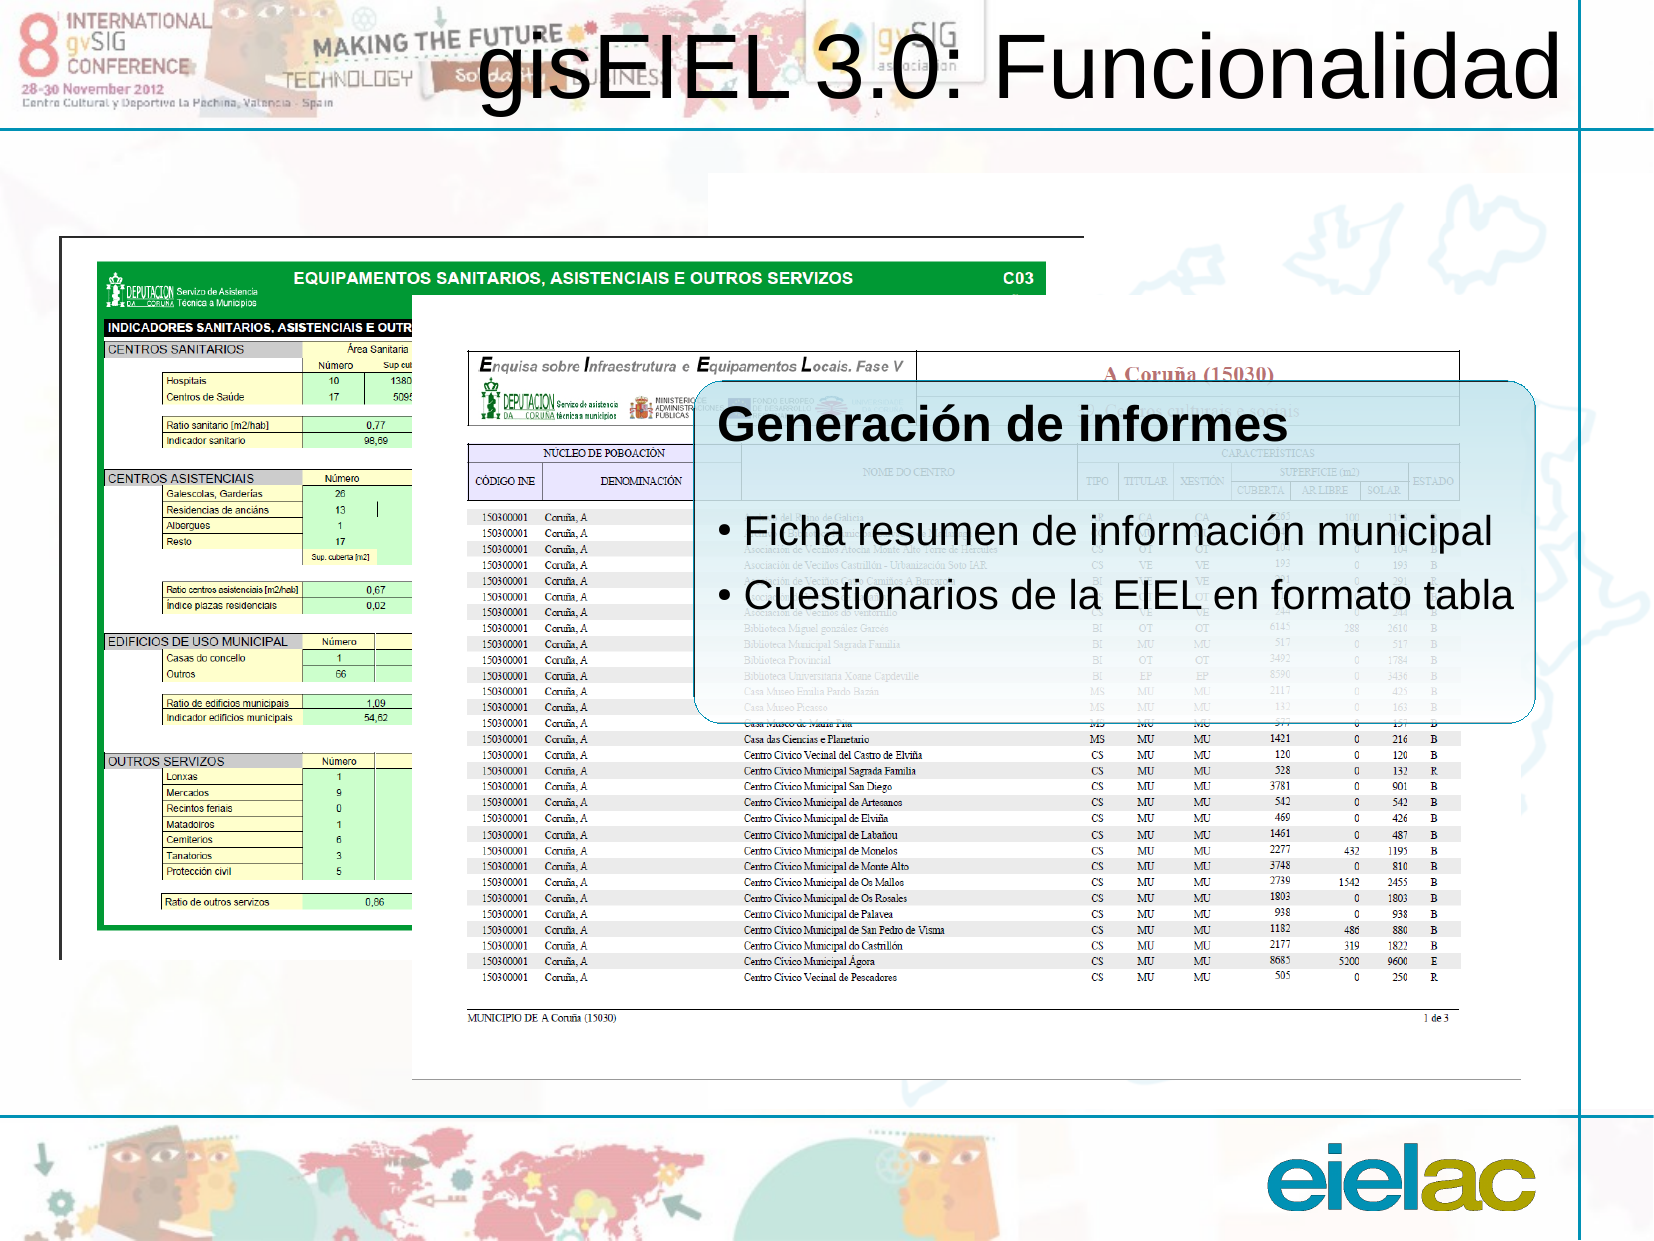

# gisEIEL 3.0: Funcionalidad
Generación de informes
 Ficha resumen de información municipal
 Cuestionarios de la EIEL en formato tabla